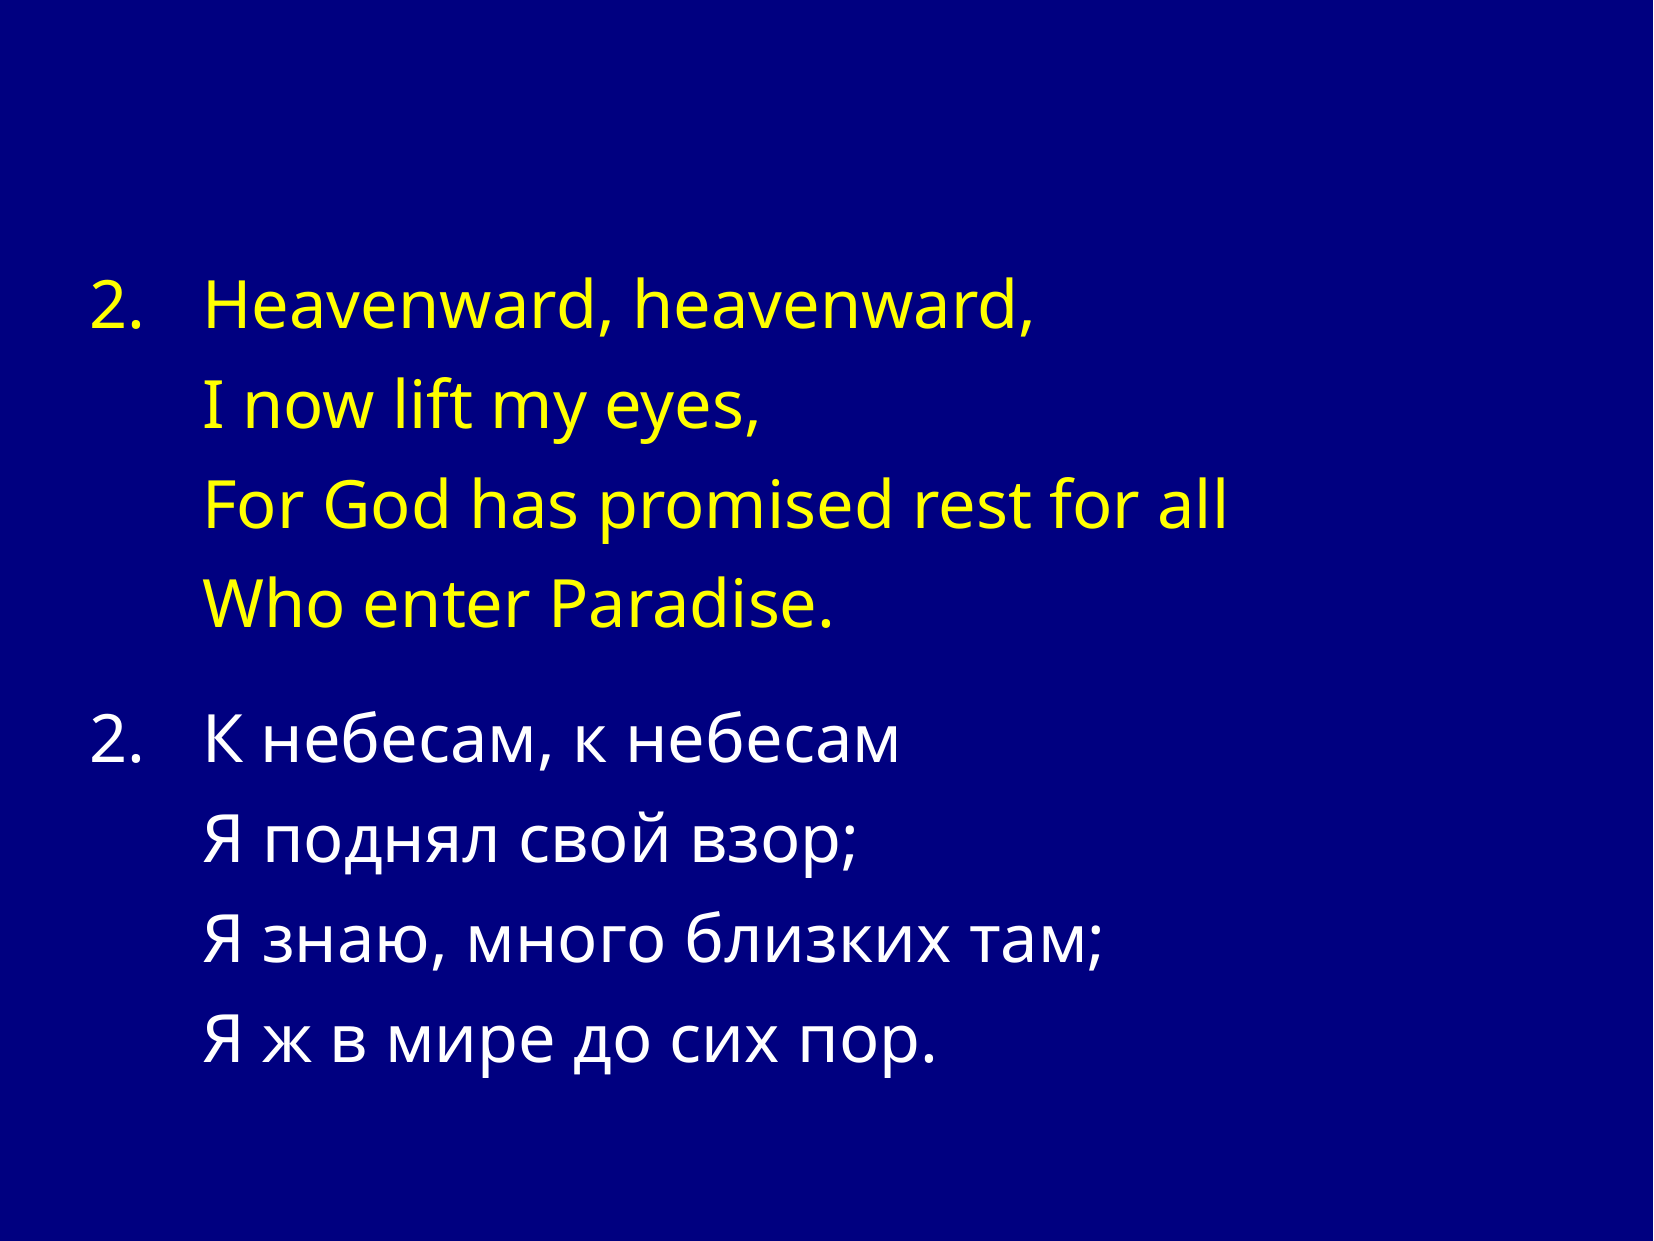

2.	Heavenward, heavenward,
	I now lift my eyes,
	For God has promised rest for all
	Who enter Paradise.
2.	К небесам, к небесам
	Я поднял свой взор;
	Я знаю, много близких там;
	Я ж в мире до сих пор.